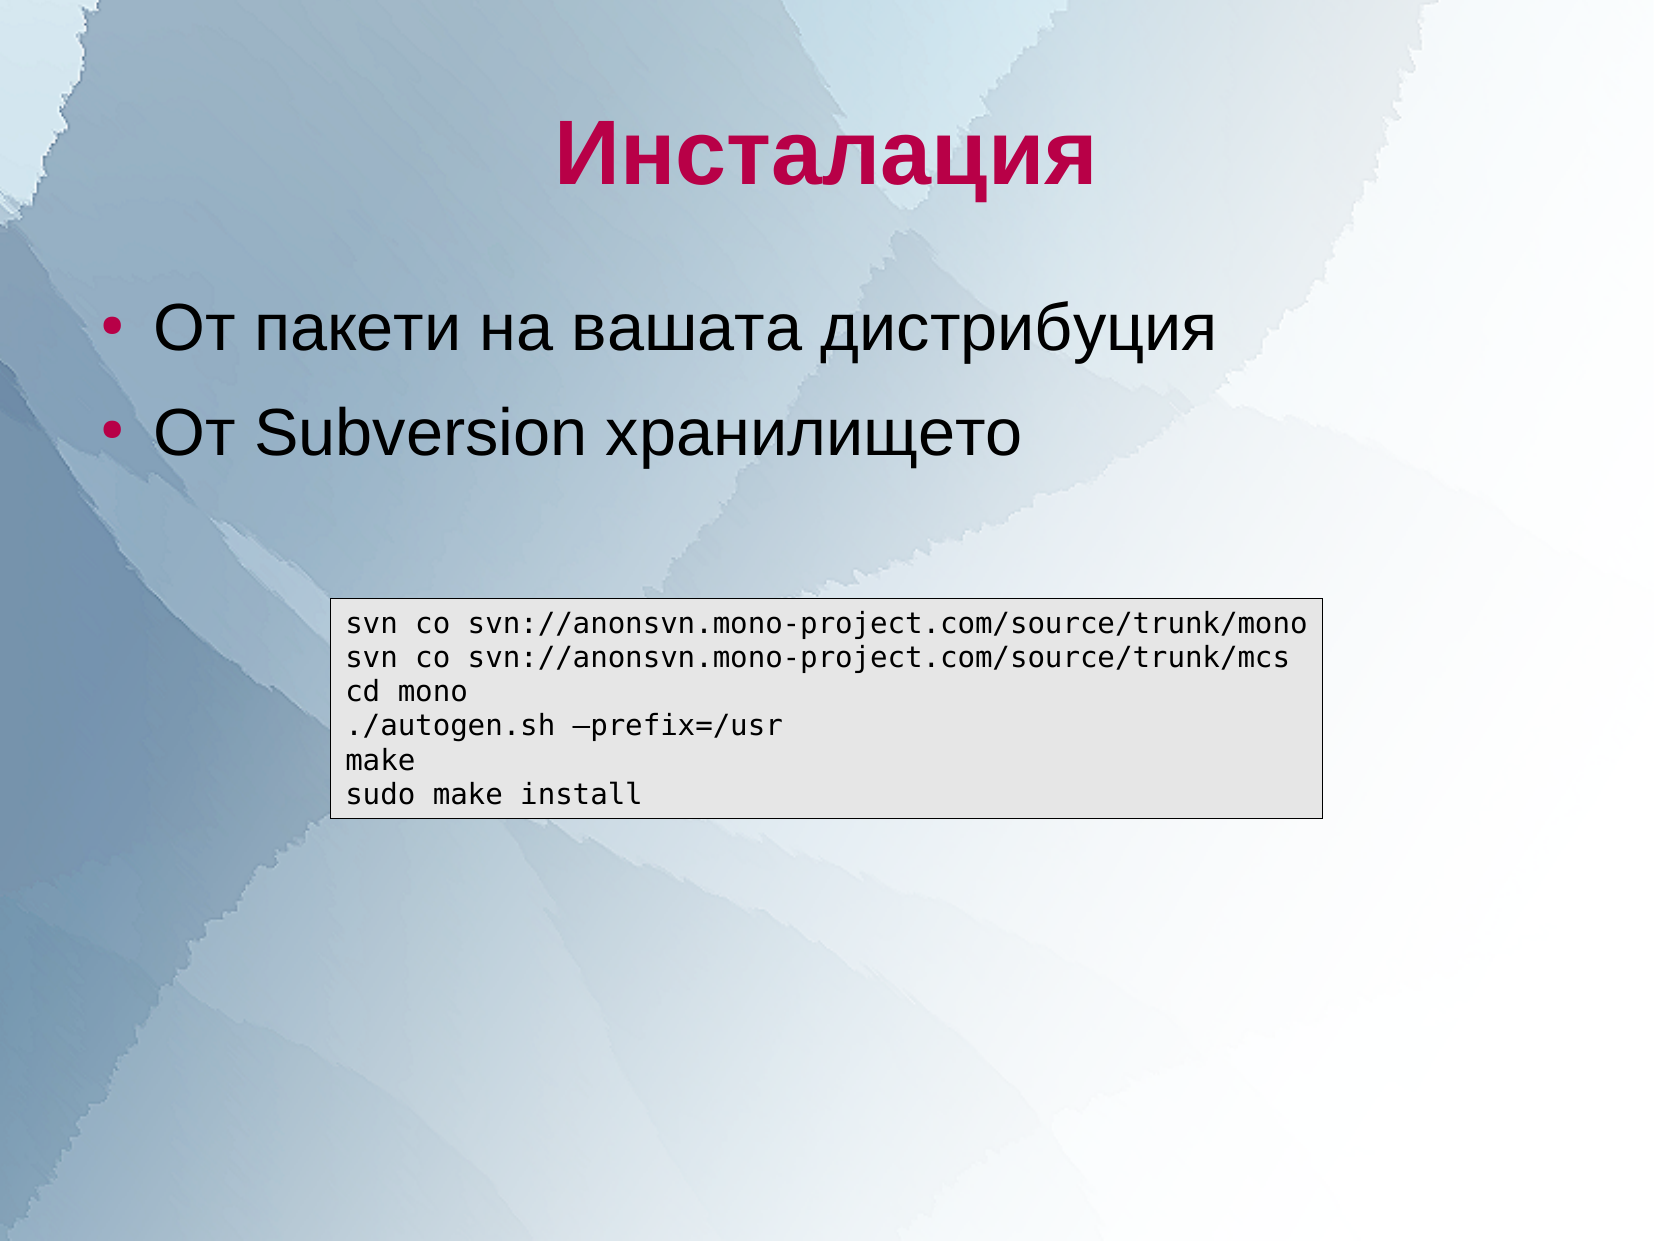

# Инсталация
От пакети на вашата дистрибуция
От Subversion хранилището
svn co svn://anonsvn.mono-project.com/source/trunk/mono
svn co svn://anonsvn.mono-project.com/source/trunk/mcs
cd mono
./autogen.sh –prefix=/usr
make
sudo make install